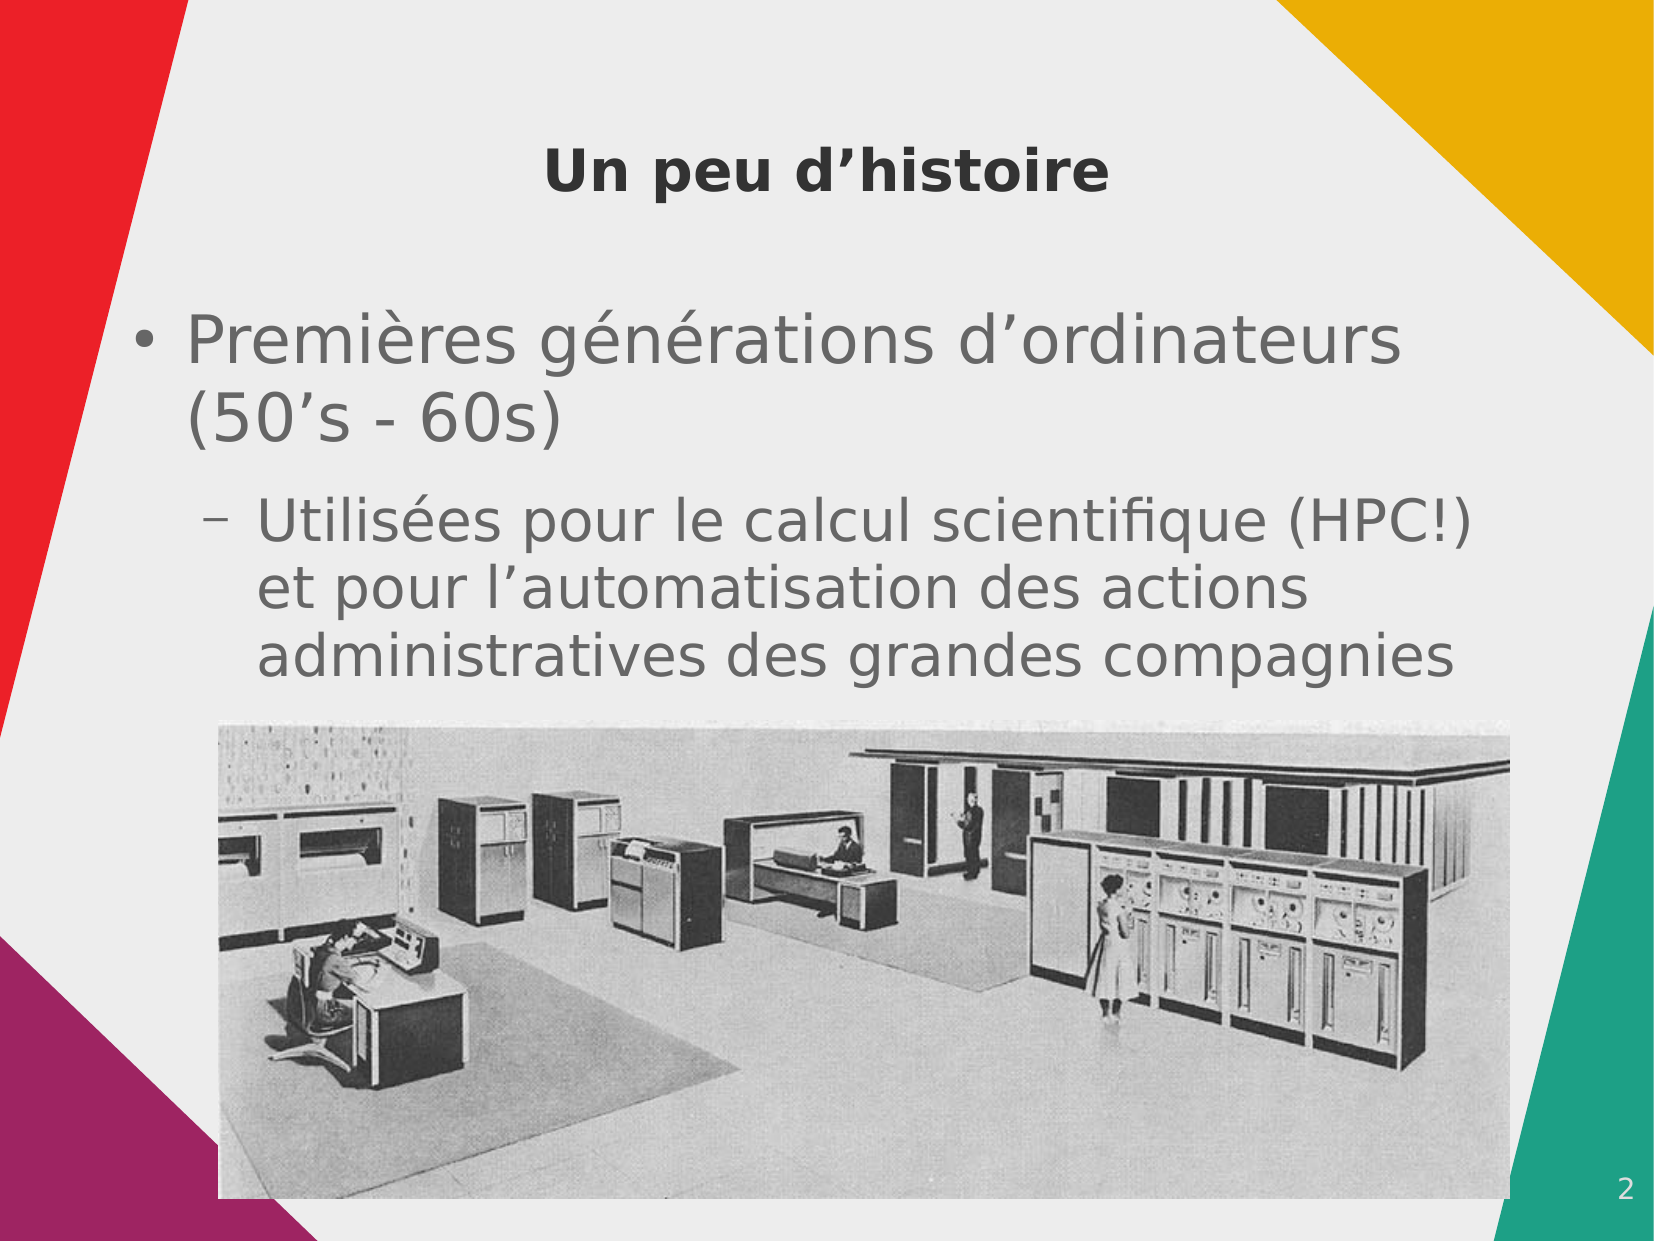

# Un peu d’histoire
Premières générations d’ordinateurs (50’s - 60s)
Utilisées pour le calcul scientifique (HPC!) et pour l’automatisation des actions administratives des grandes compagnies
2